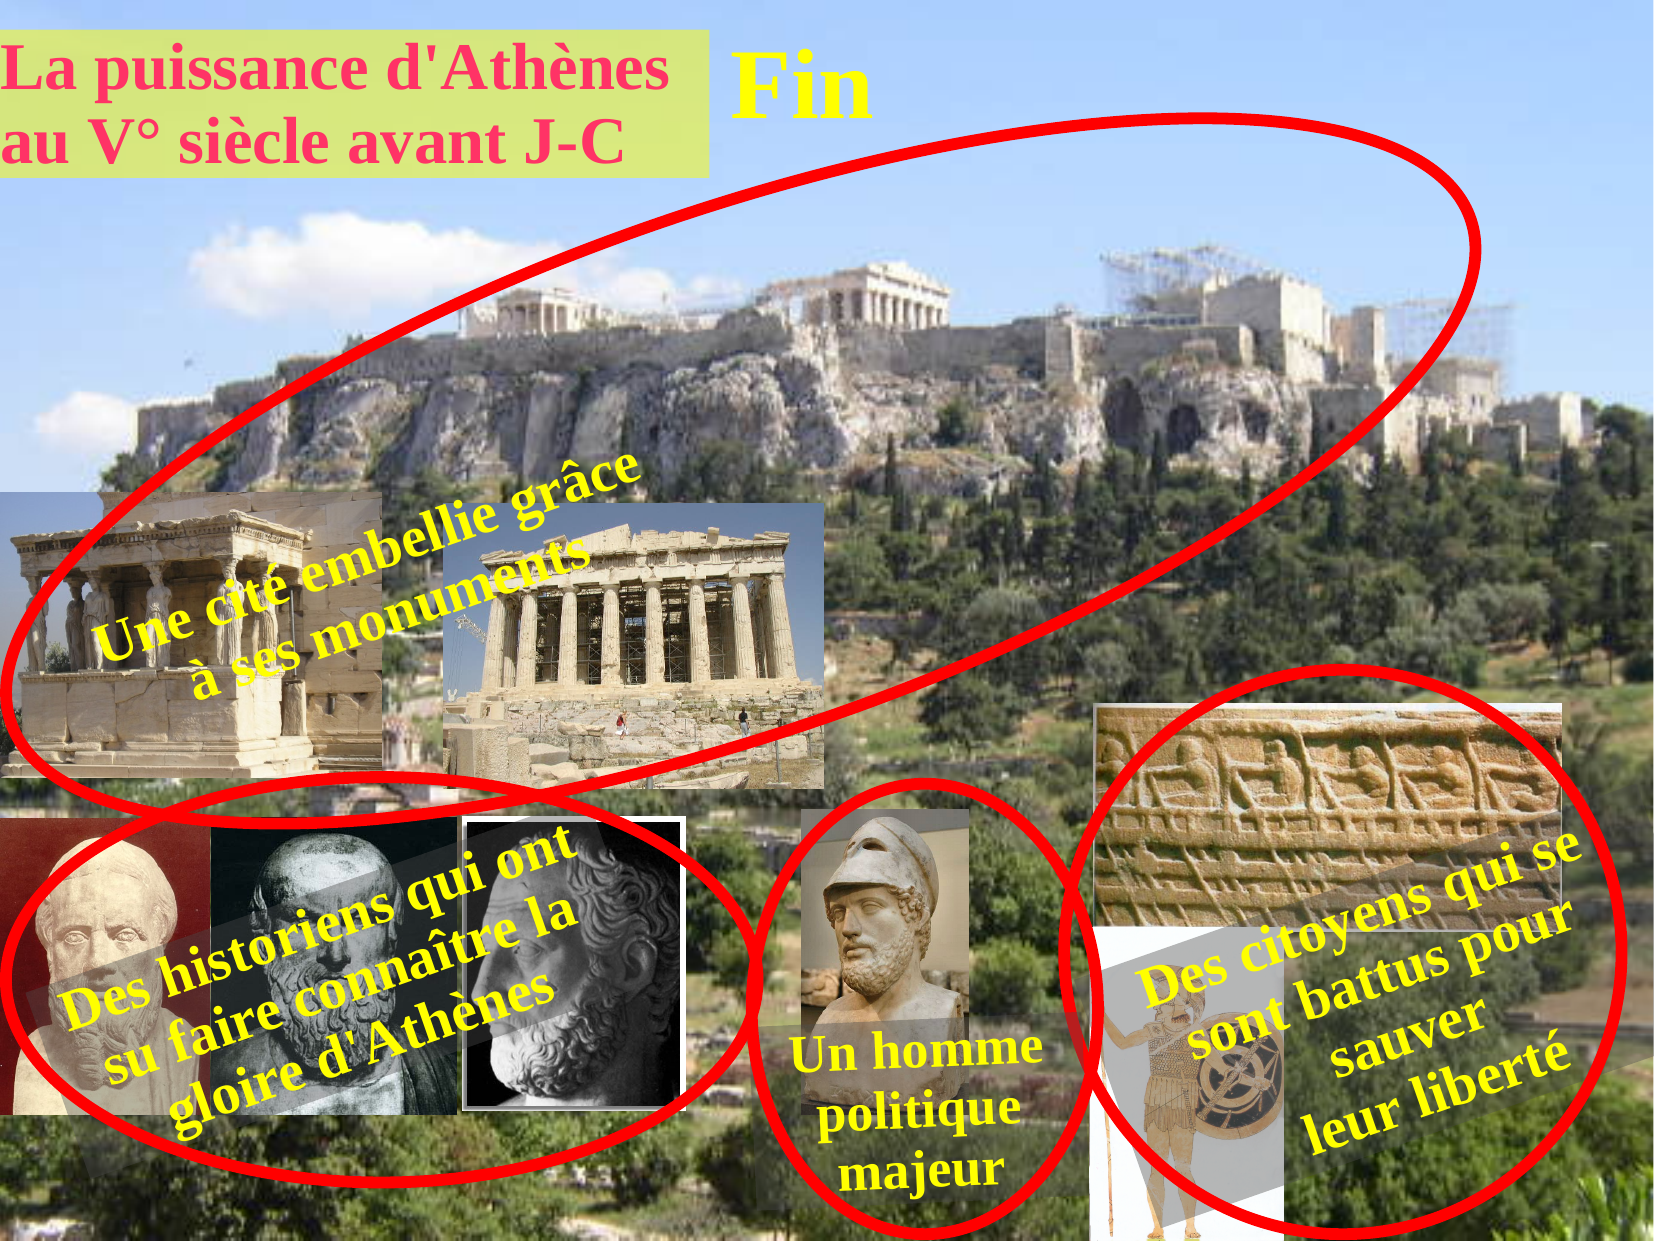

La puissance d'Athènes au V° siècle avant J-C
Fin
Une cité embellie grâce à ses monuments
Des citoyens qui se
sont battus pour
sauver
 leur liberté
Des historiens qui ont su faire connaître la gloire d'Athènes
Un homme politique majeur